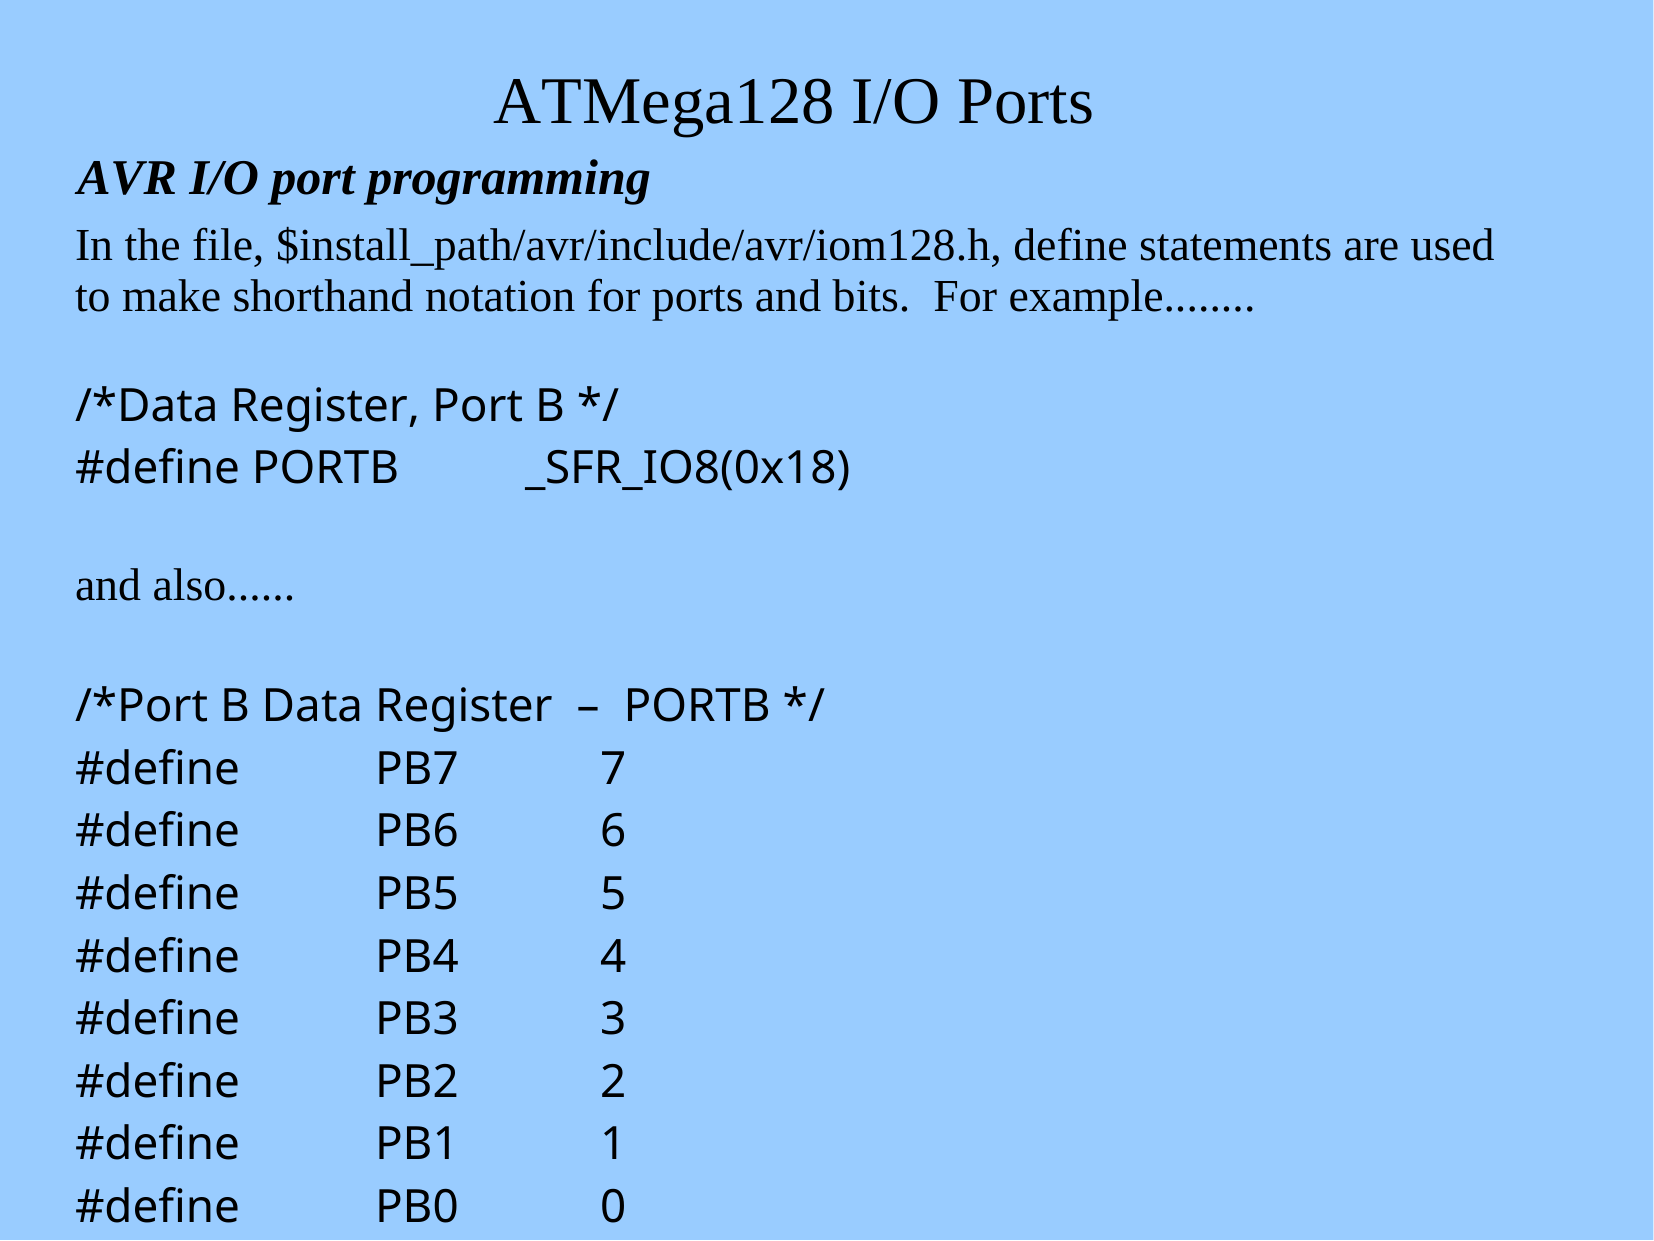

ATMega128 I/O Ports
AVR I/O port programming
In the file, $install_path/avr/include/avr/iom128.h, define statements are used to make shorthand notation for ports and bits. For example........
/*Data Register, Port B */
#define PORTB		_SFR_IO8(0x18)
and also......
/*Port B Data Register – PORTB */
#define 		PB7		7
#define		PB6		6
#define 		PB5		5
#define 		PB4		4
#define		PB3		3
#define 		PB2		2
#define 		PB1		1
#define		PB0		0